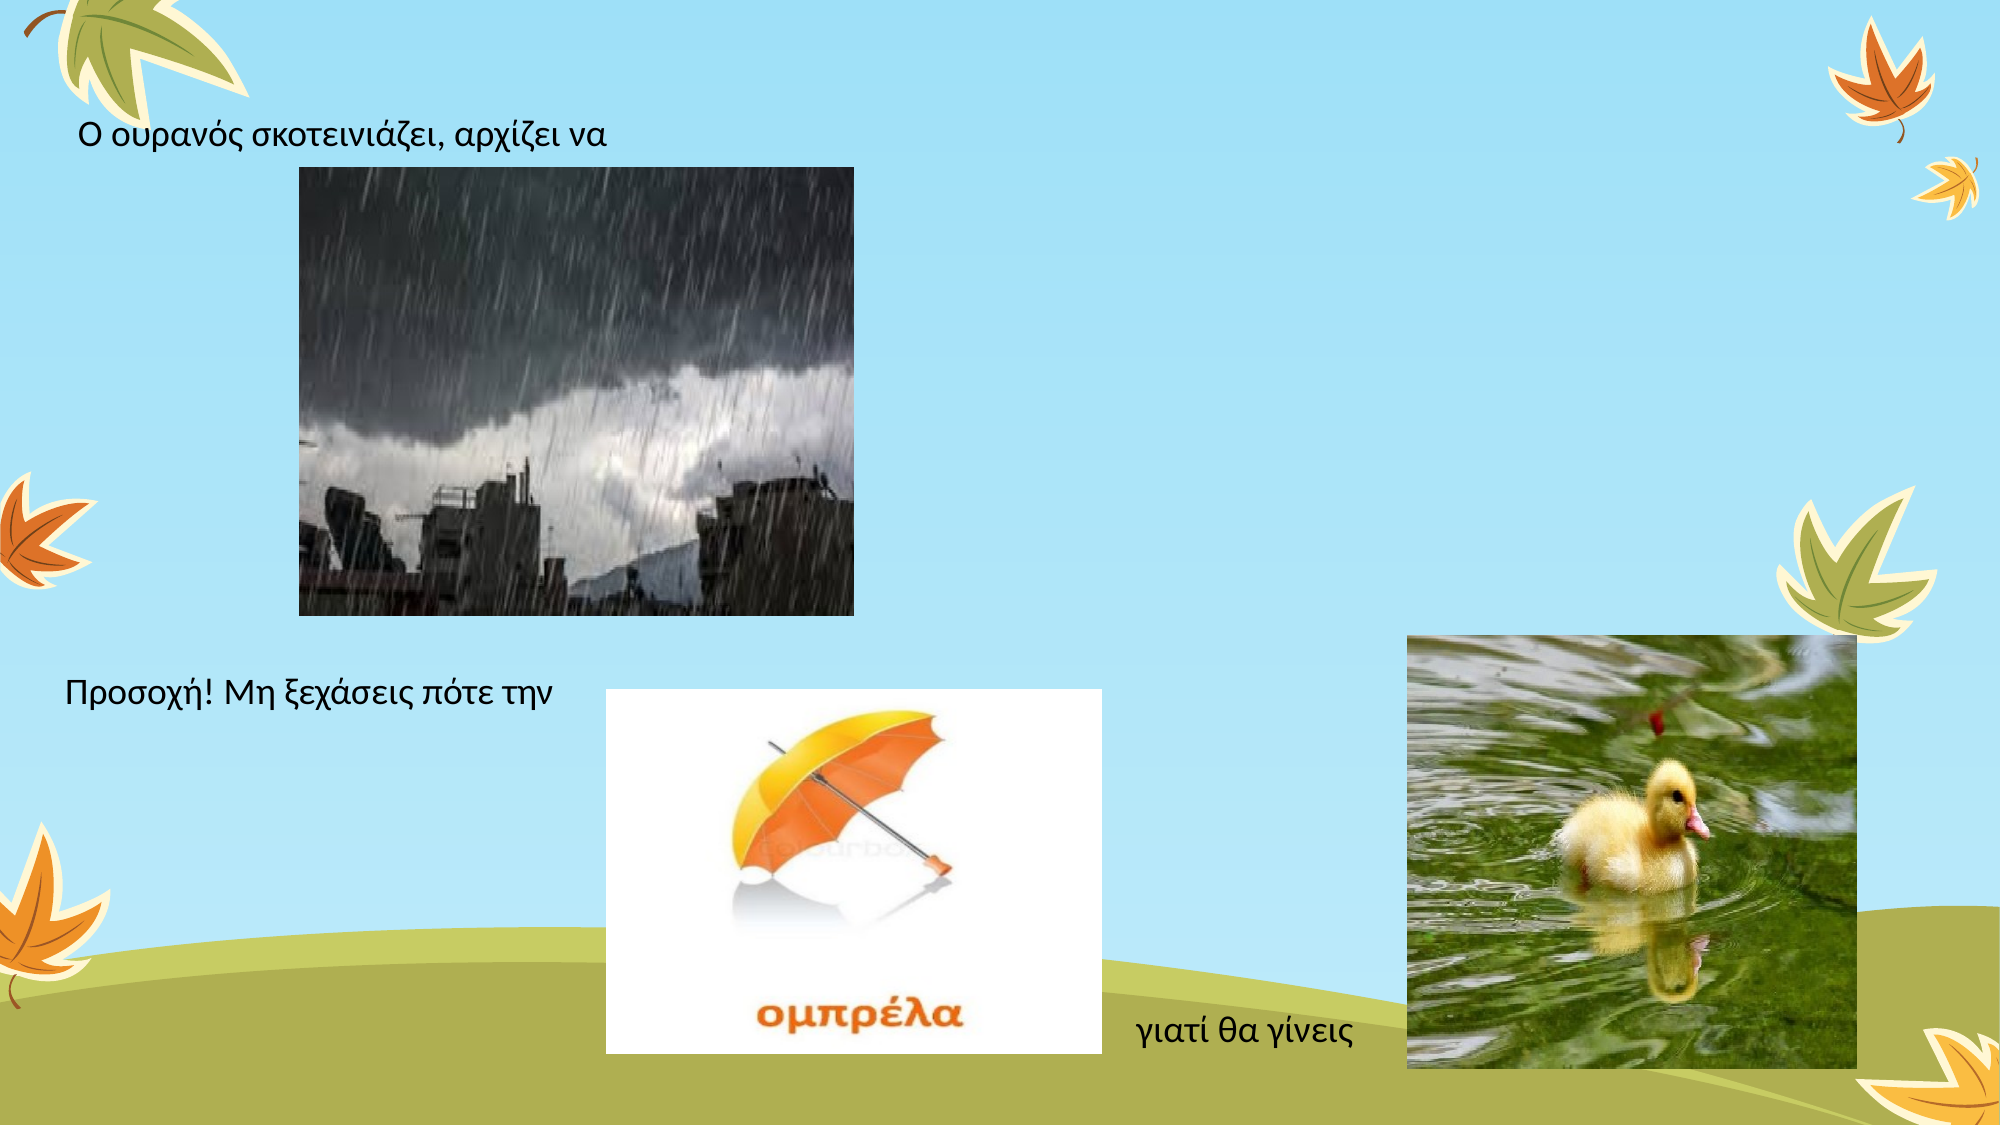

Ο ουρανός σκοτεινιάζει, αρχίζει να
Προσοχή! Μη ξεχάσεις πότε την
γιατί θα γίνεις